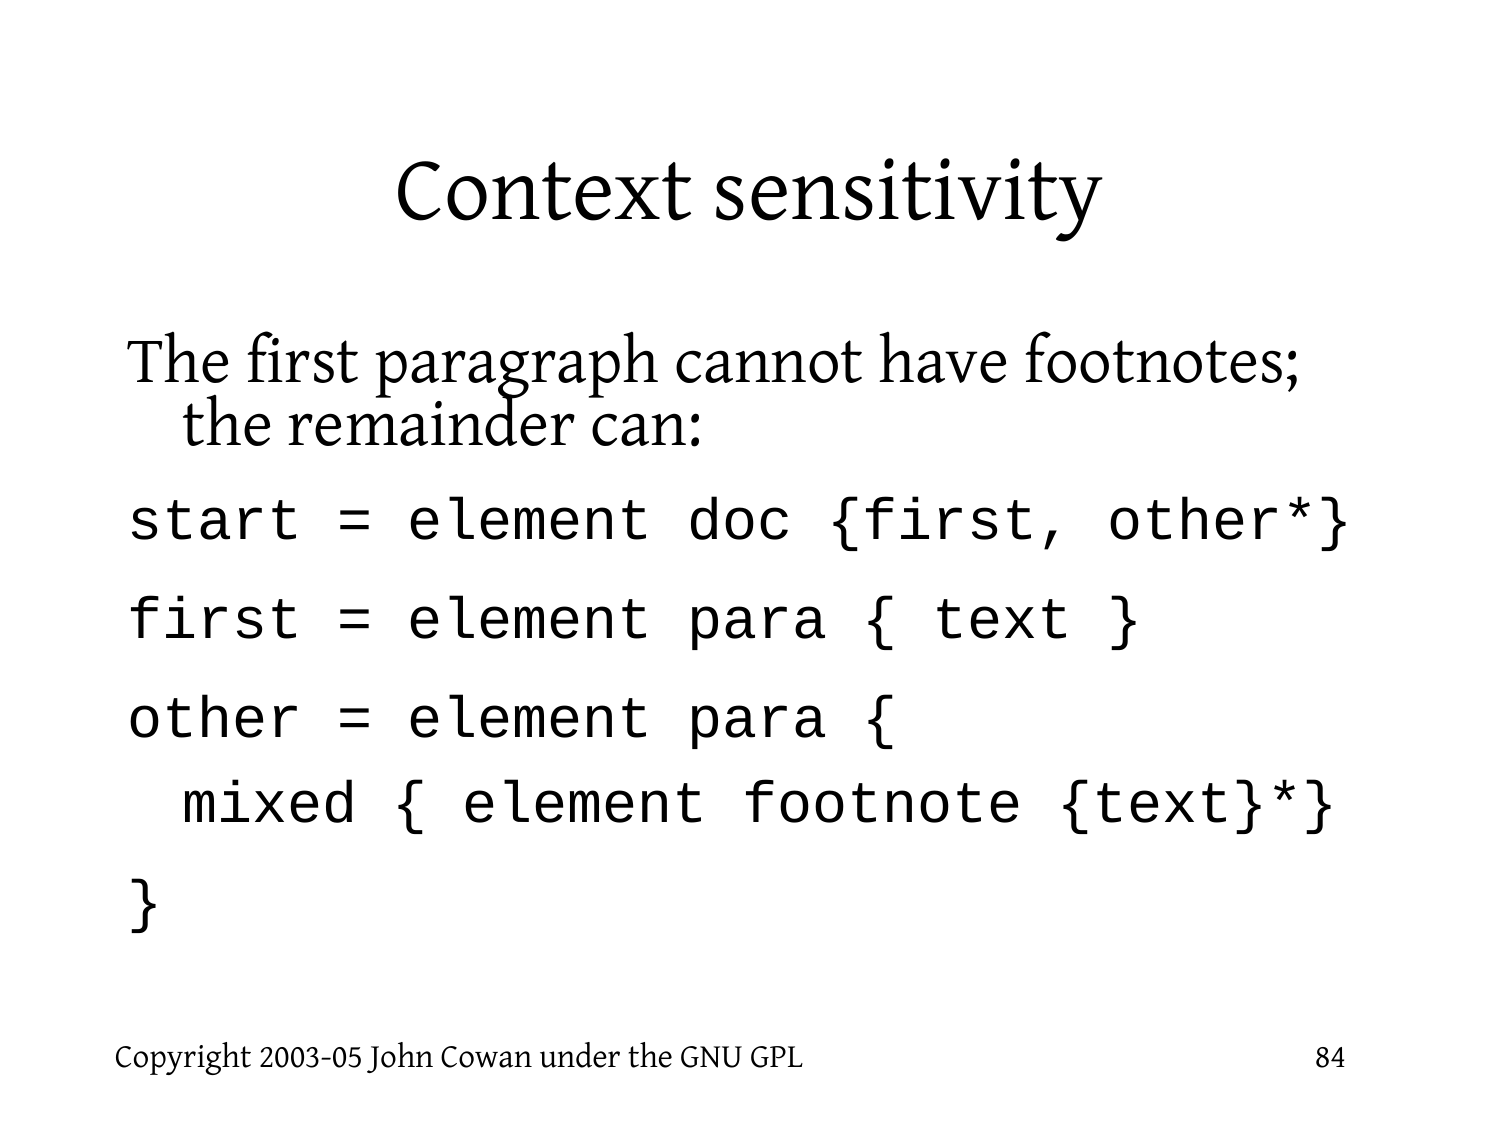

# Context sensitivity
The first paragraph cannot have footnotes; the remainder can:
start = element doc {first, other*}
first = element para { text }
other = element para {
mixed { element footnote {text}*}
}